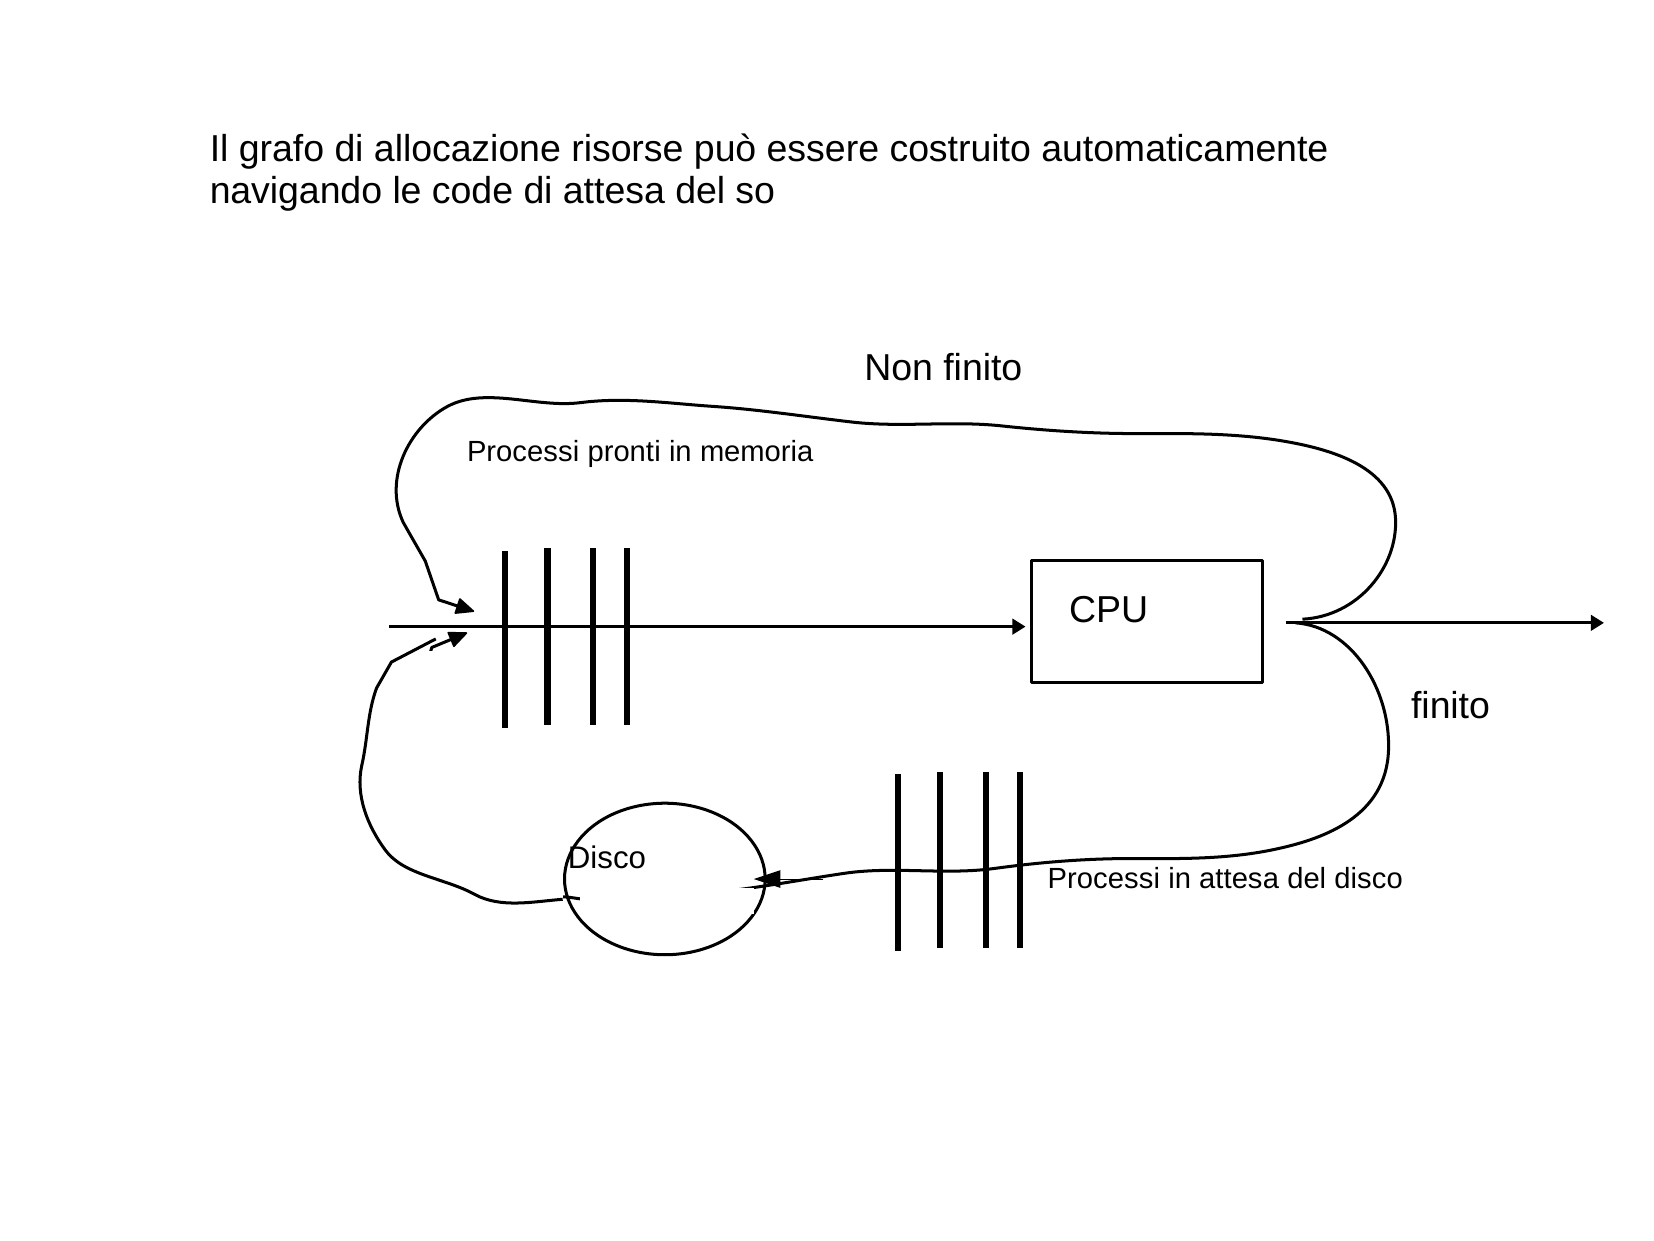

Il grafo di allocazione risorse può essere costruito automaticamente navigando le code di attesa del so
Non finito
Processi pronti in memoria
CPU
finito
Disco
Processi in attesa del disco